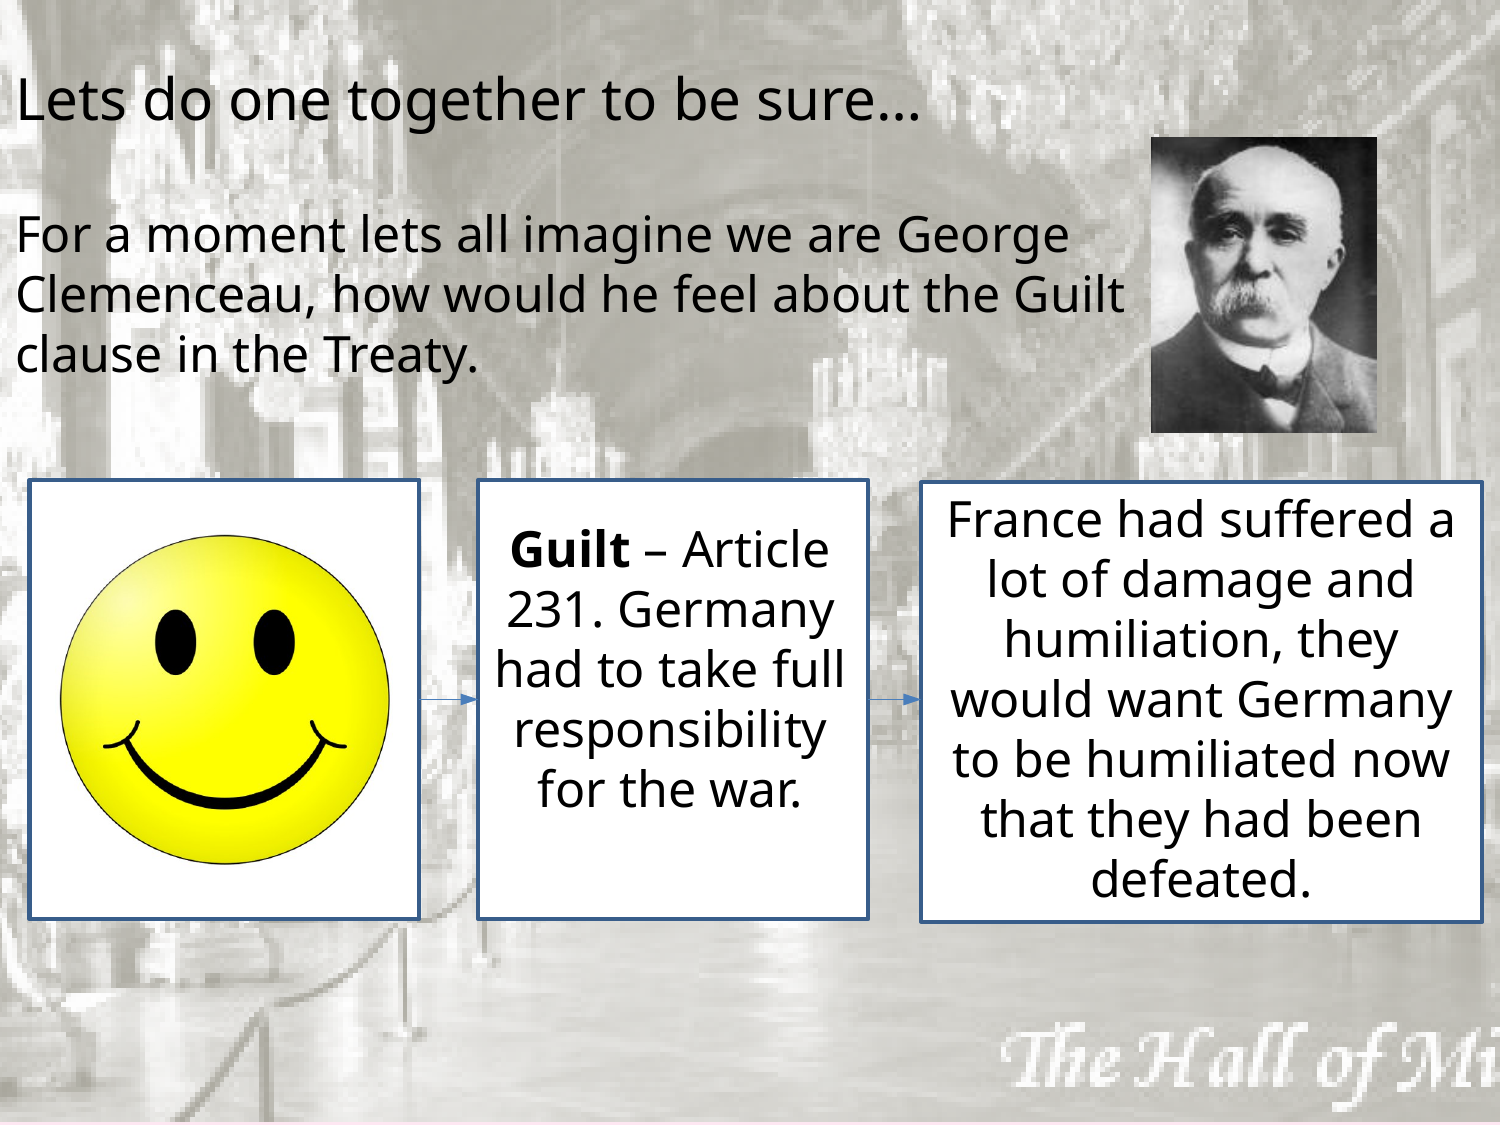

Lets do one together to be sure…
For a moment lets all imagine we are George Clemenceau, how would he feel about the Guilt clause in the Treaty.
France had suffered a lot of damage and humiliation, they would want Germany to be humiliated now that they had been defeated.
Guilt – Article 231. Germany had to take full responsibility for the war.